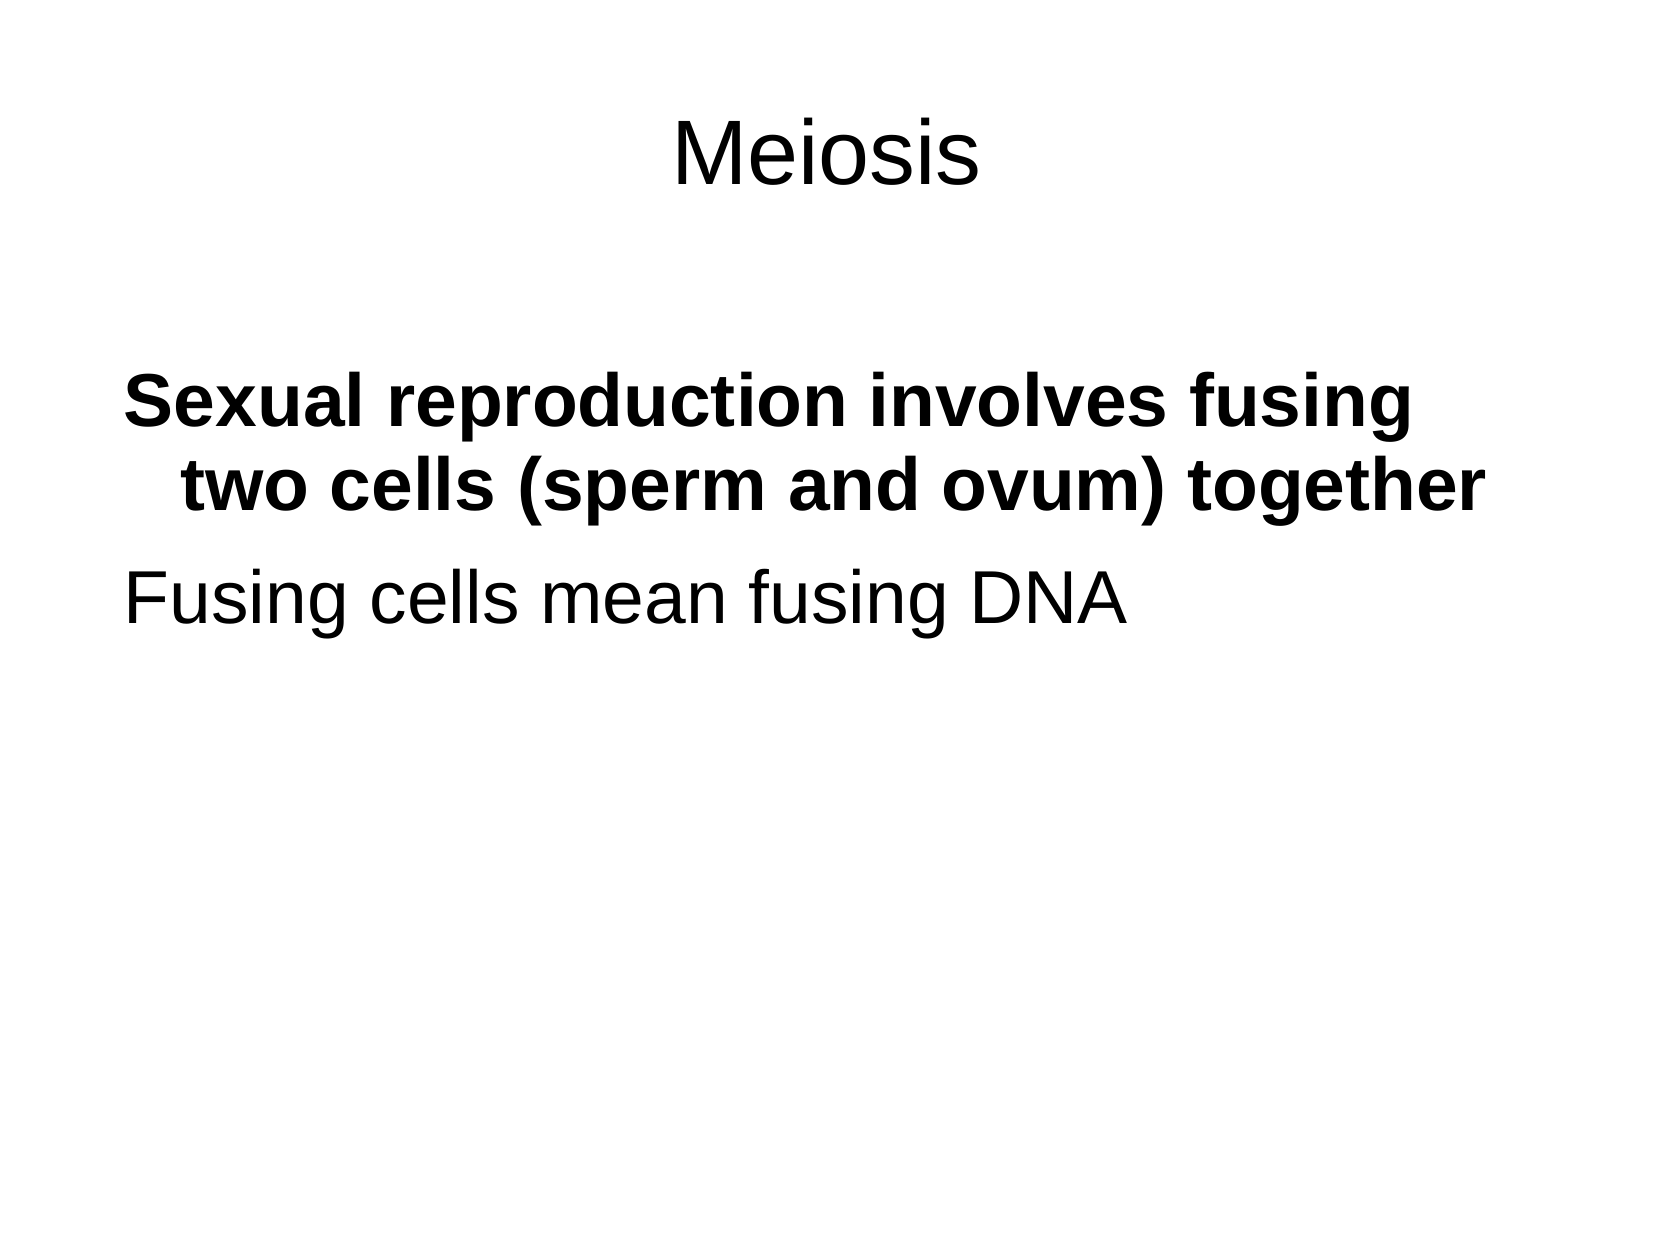

# Meiosis
Sexual reproduction involves fusing two cells (sperm and ovum) together
Fusing cells mean fusing DNA